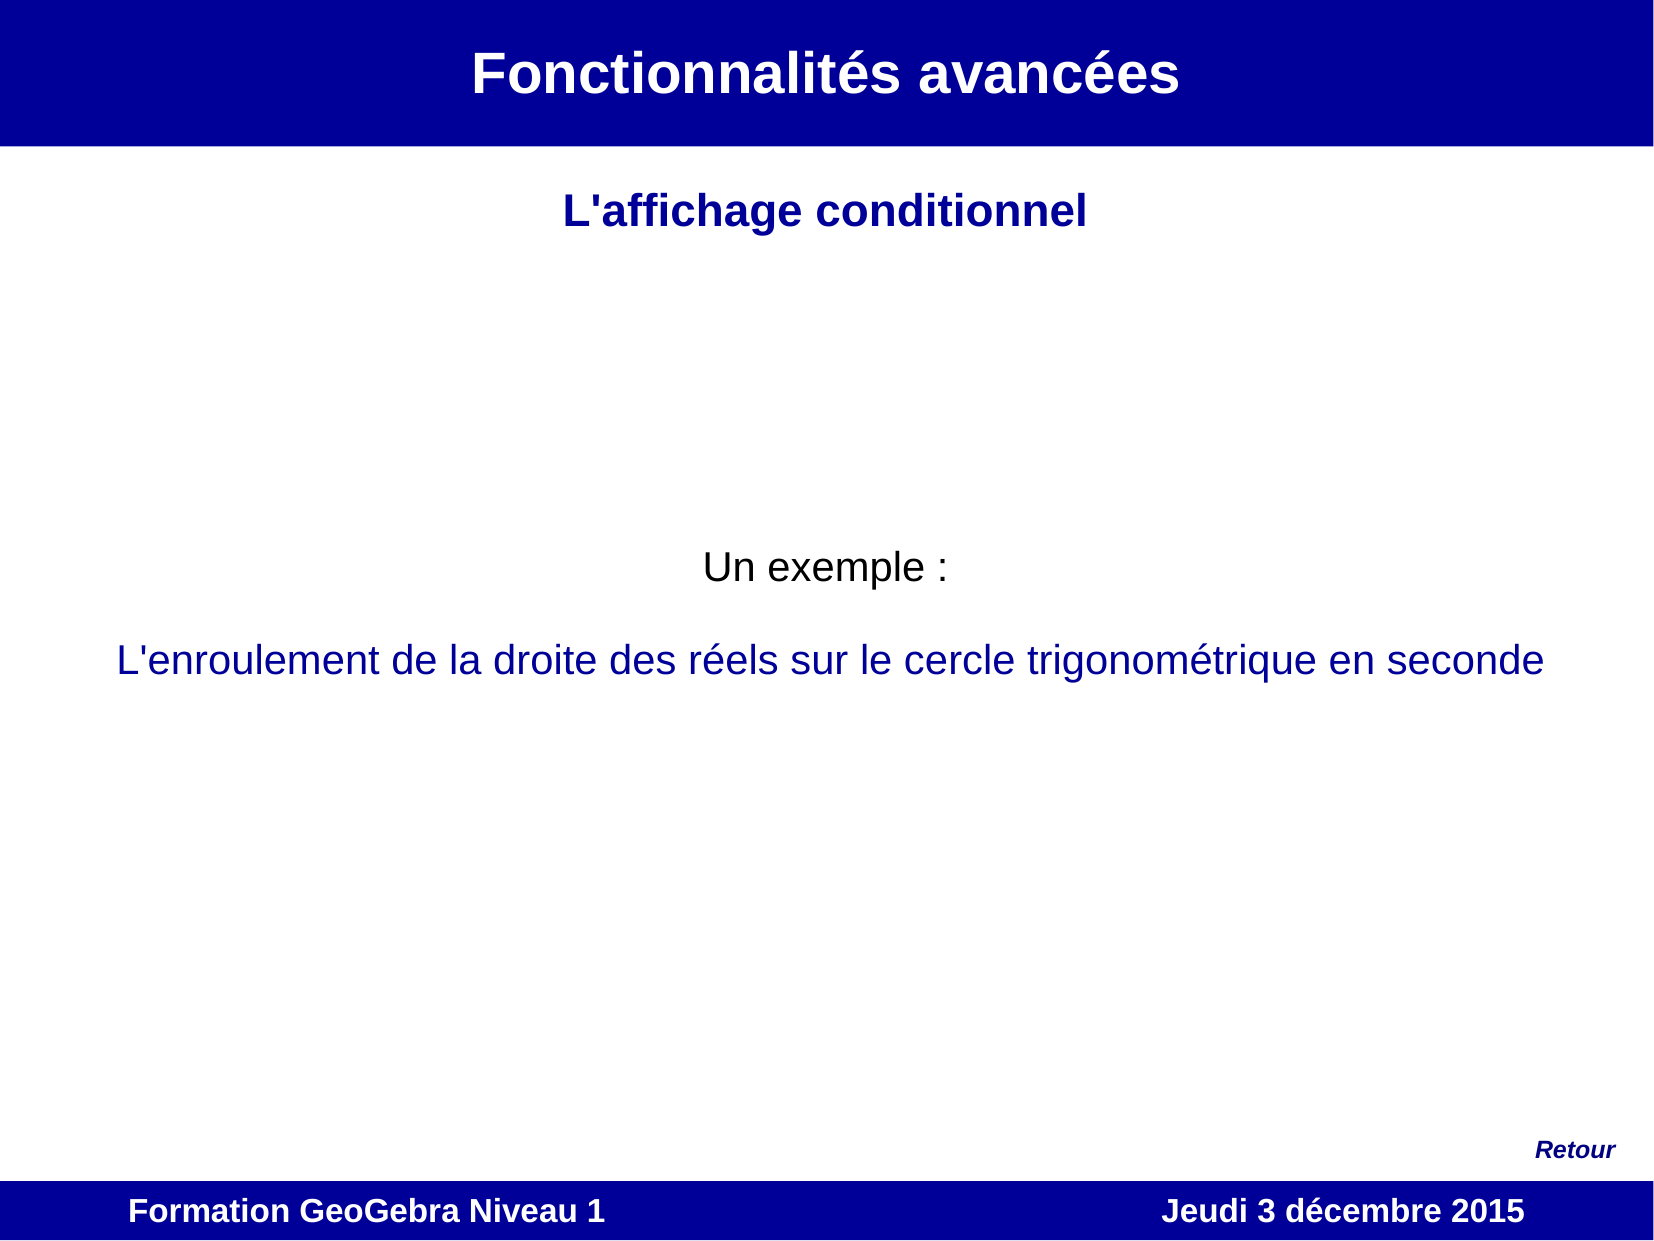

# Fonctionnalités avancées
L'affichage conditionnel
Un exemple :
 L'enroulement de la droite des réels sur le cercle trigonométrique en seconde
Retour
Formation GeoGebra Niveau 1								Jeudi 3 décembre 2015